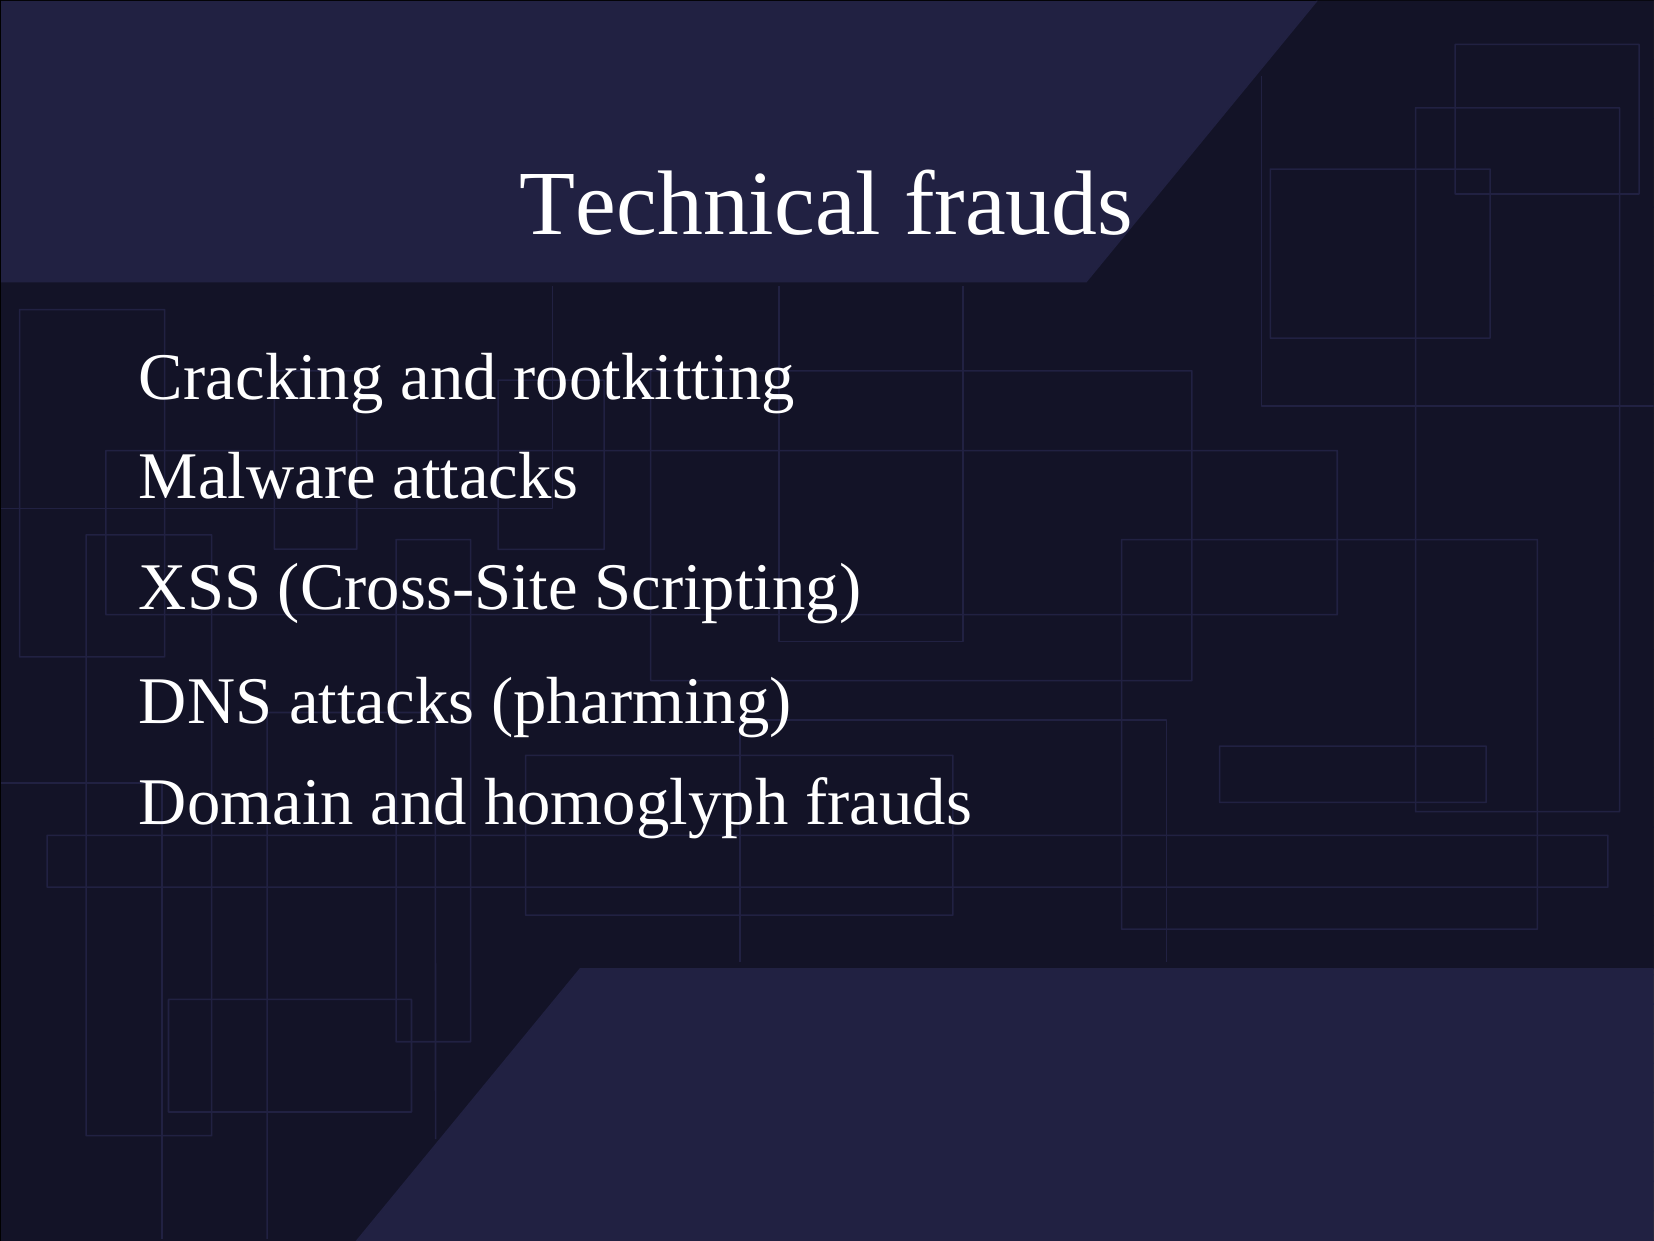

# Technical frauds
Cracking and rootkitting
Malware attacks
XSS (Cross-Site Scripting)‏
DNS attacks (pharming)‏
Domain and homoglyph frauds